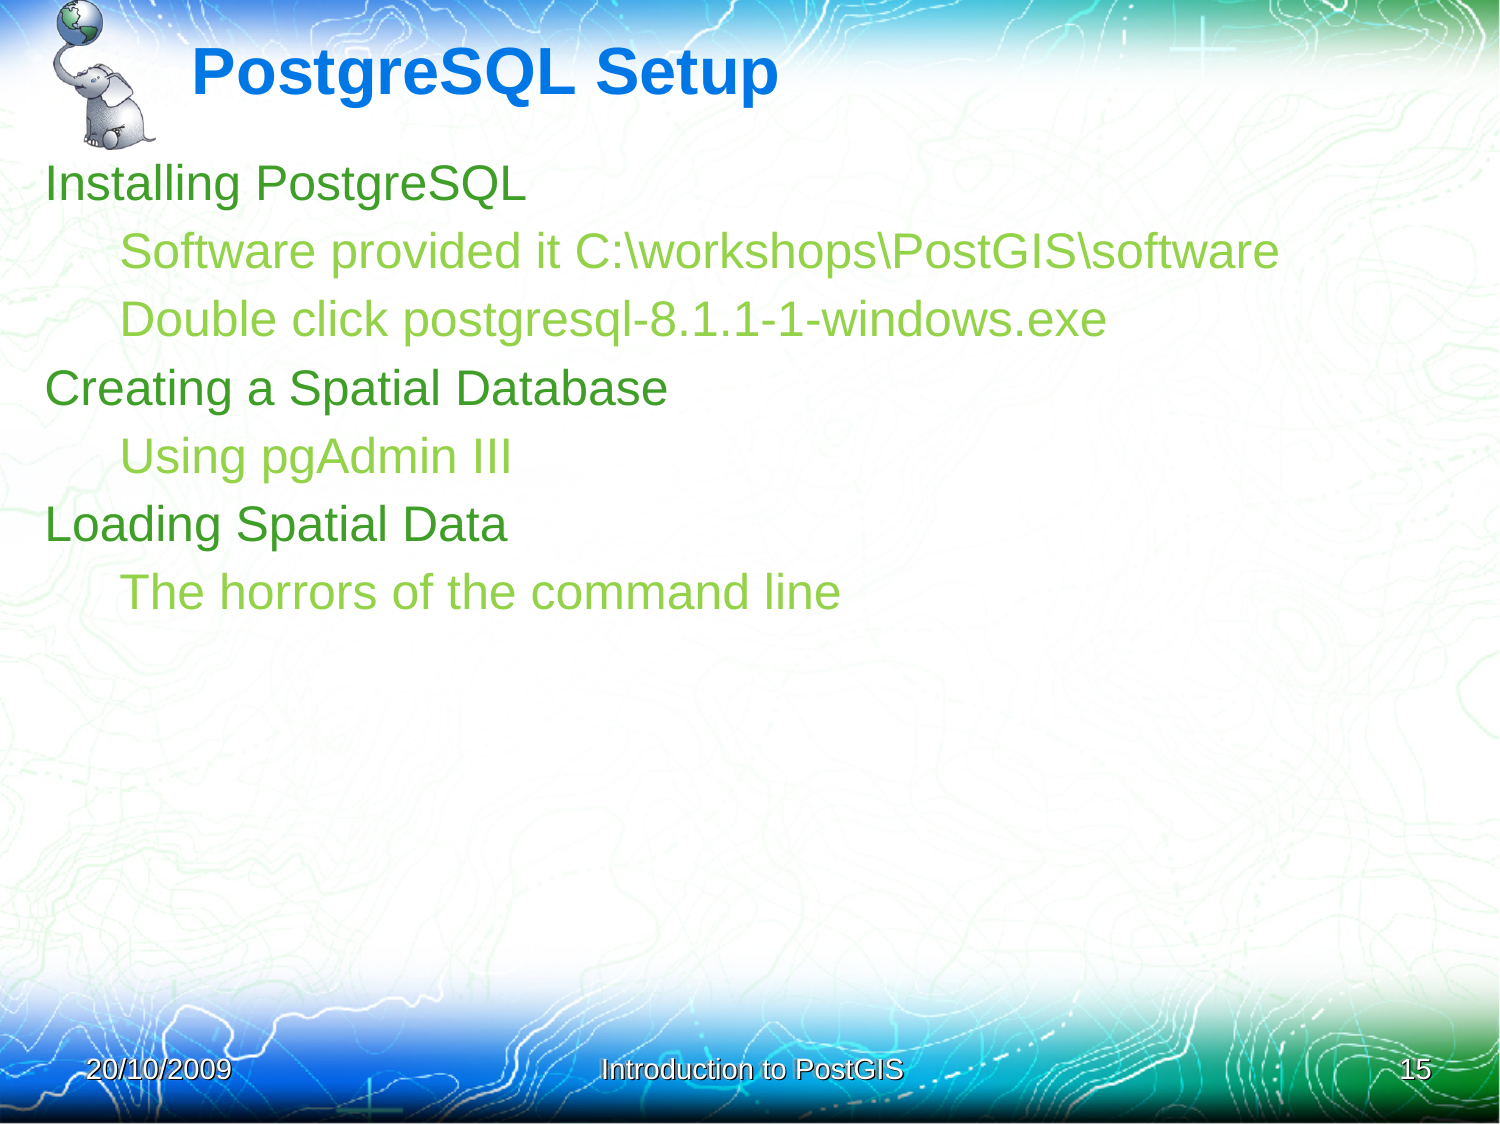

# PostgreSQL Setup
Installing PostgreSQL
Software provided it C:\workshops\PostGIS\software
Double click postgresql-8.1.1-1-windows.exe
Creating a Spatial Database
Using pgAdmin III
Loading Spatial Data
The horrors of the command line
20/10/2009
Introduction to PostGIS
15